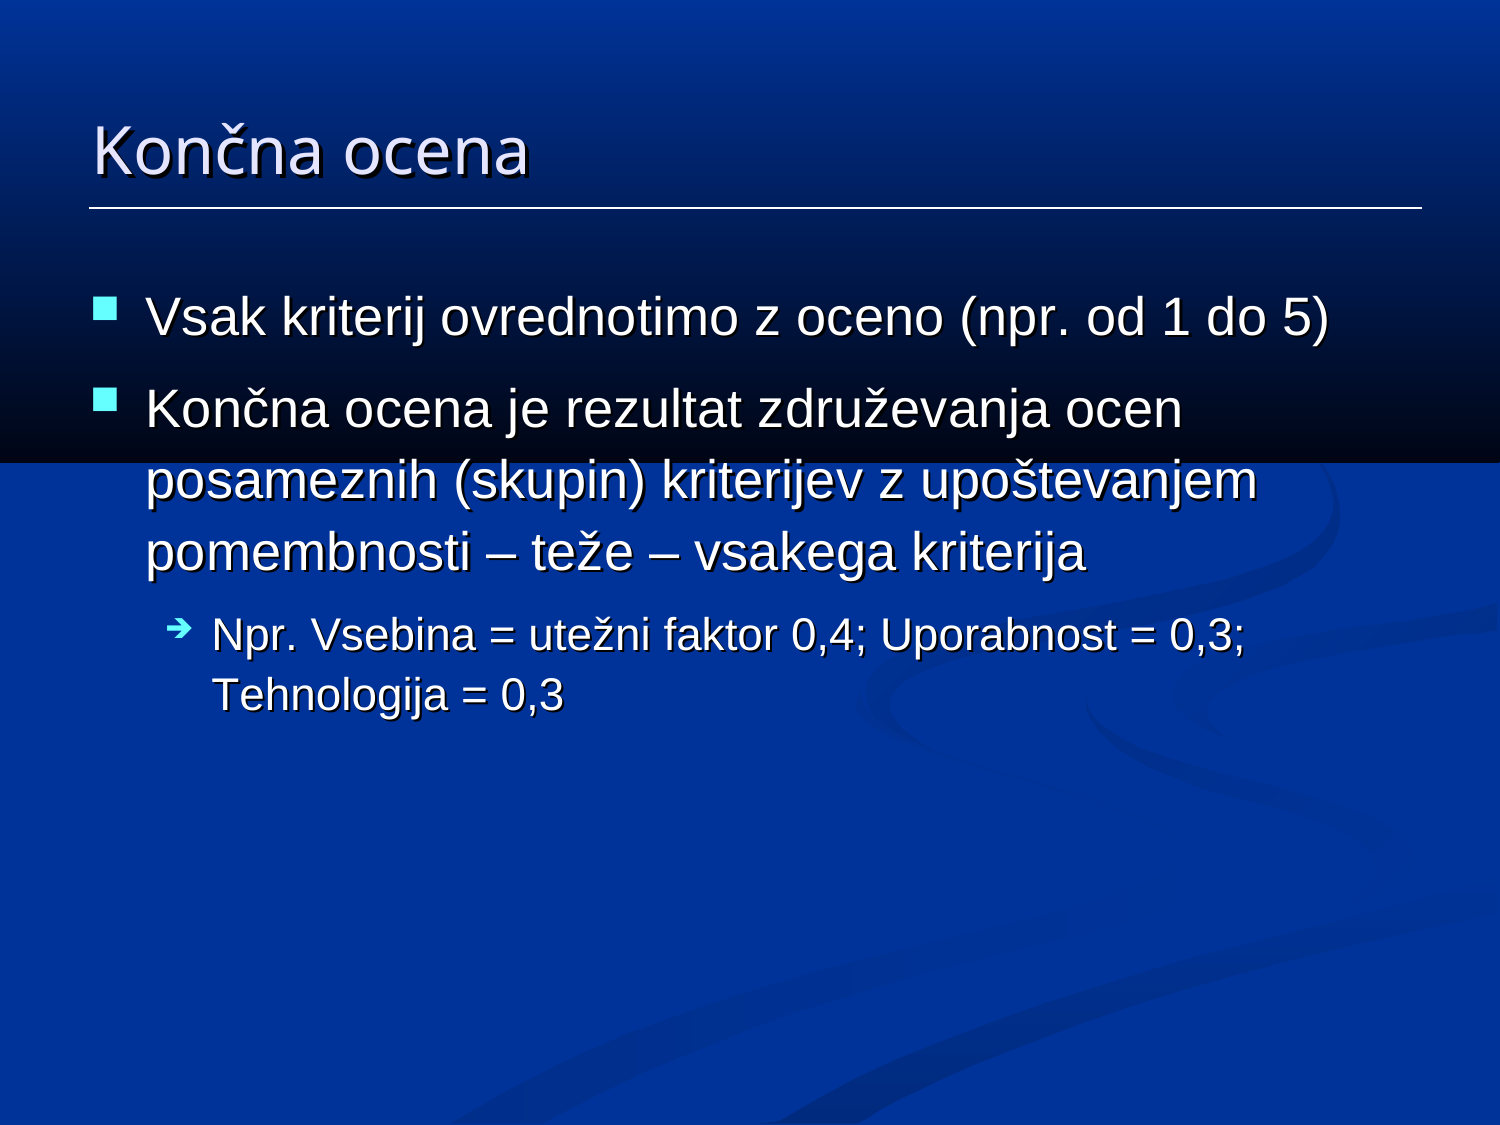

Končna ocena
Vsak kriterij ovrednotimo z oceno (npr. od 1 do 5)
Končna ocena je rezultat združevanja ocen posameznih (skupin) kriterijev z upoštevanjem pomembnosti – teže – vsakega kriterija
Npr. Vsebina = utežni faktor 0,4; Uporabnost = 0,3; Tehnologija = 0,3